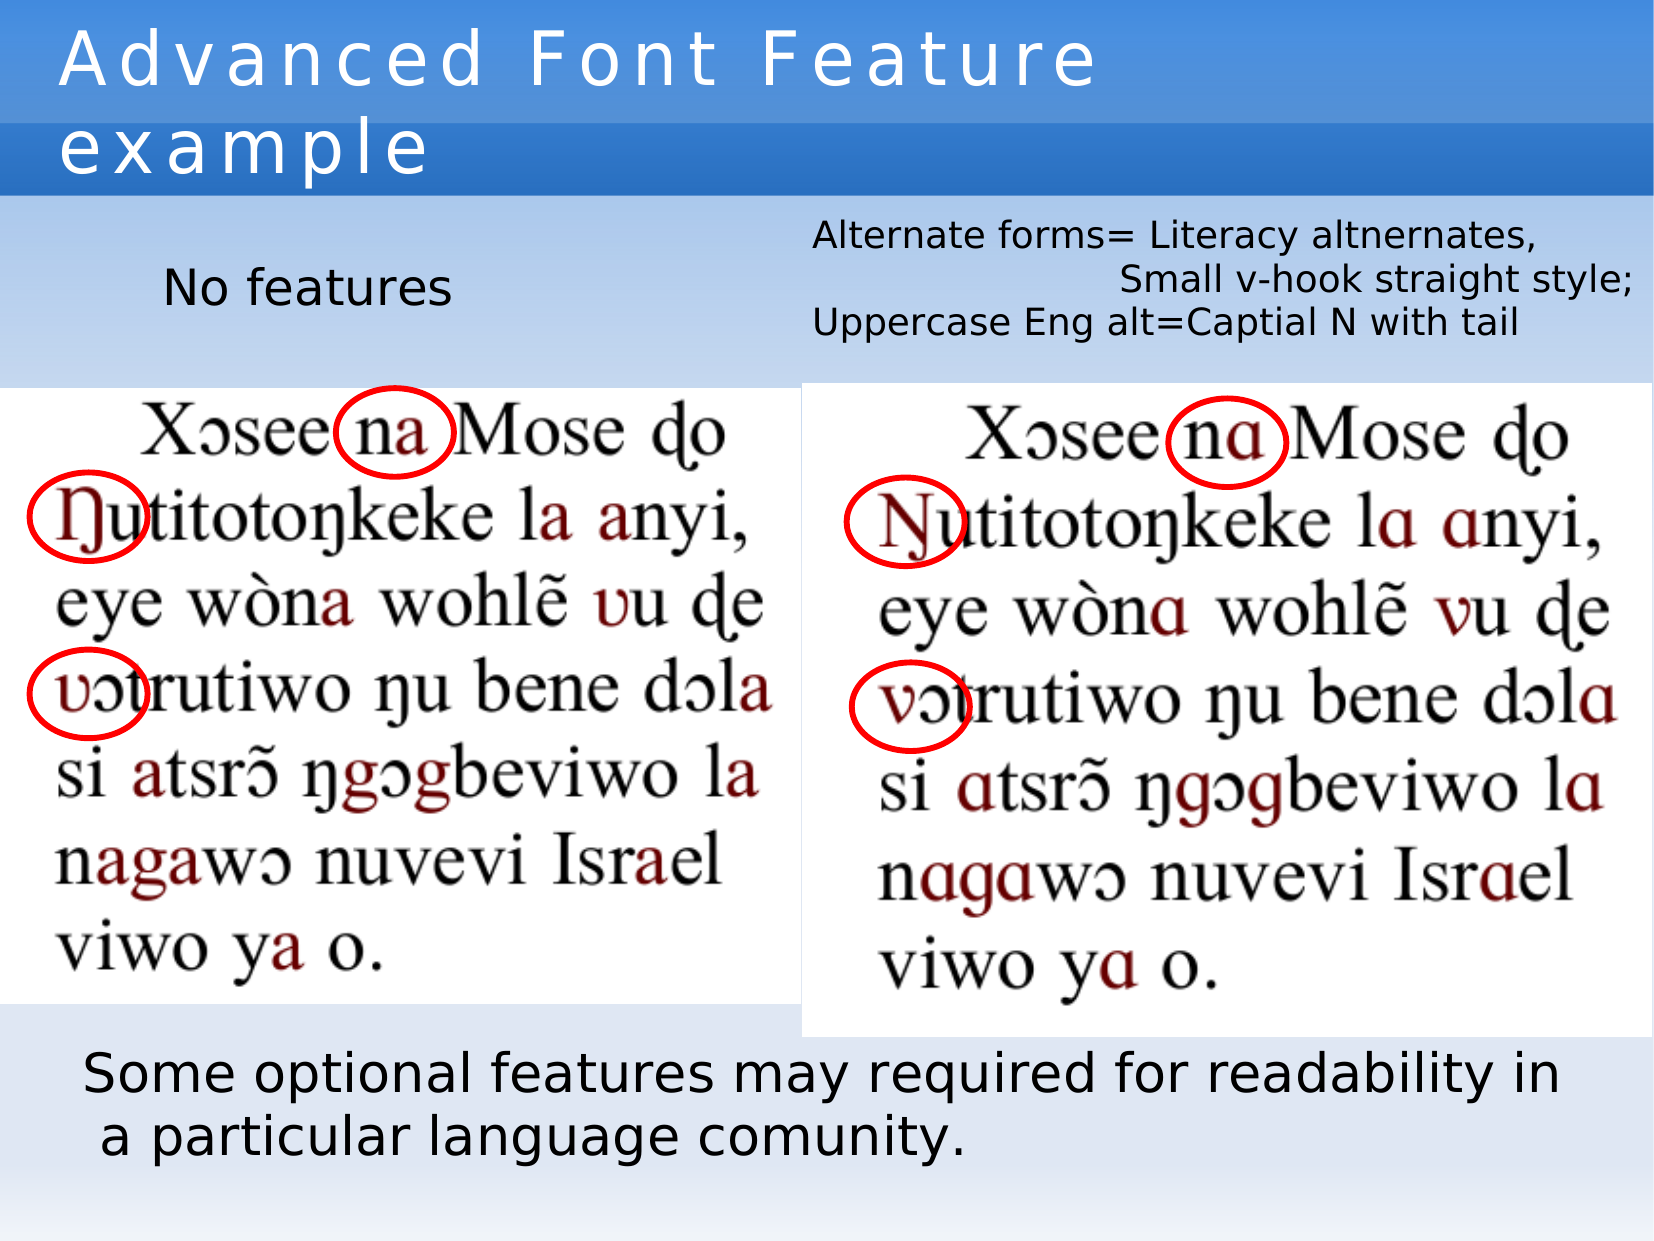

# Advanced Font Feature example
Alternate forms= Literacy altnernates,
				 Small v-hook straight style;
Uppercase Eng alt=Captial N with tail
No features
Some optional features may required for readability in a particular language comunity.